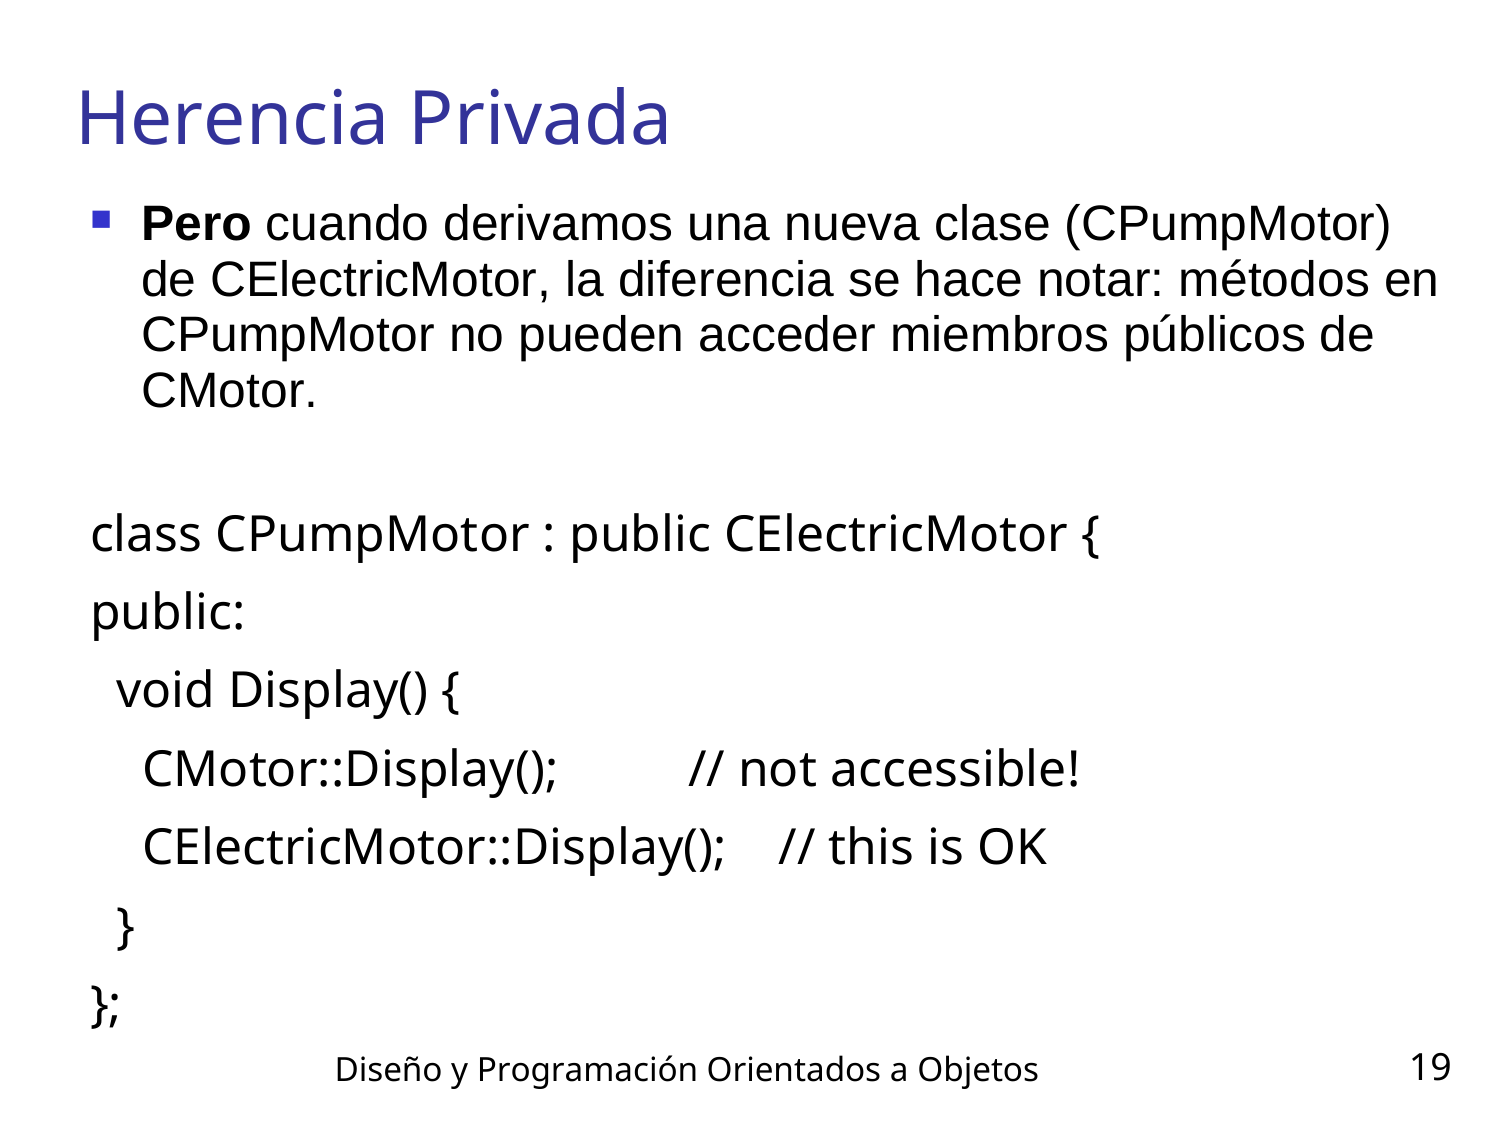

# Herencia Privada
Pero cuando derivamos una nueva clase (CPumpMotor) de CElectricMotor, la diferencia se hace notar: métodos en CPumpMotor no pueden acceder miembros públicos de CMotor.
class CPumpMotor : public CElectricMotor {
public:
 void Display() {
 CMotor::Display(); // not accessible!
 CElectricMotor::Display(); // this is OK
 }
};
Diseño y Programación Orientados a Objetos
19